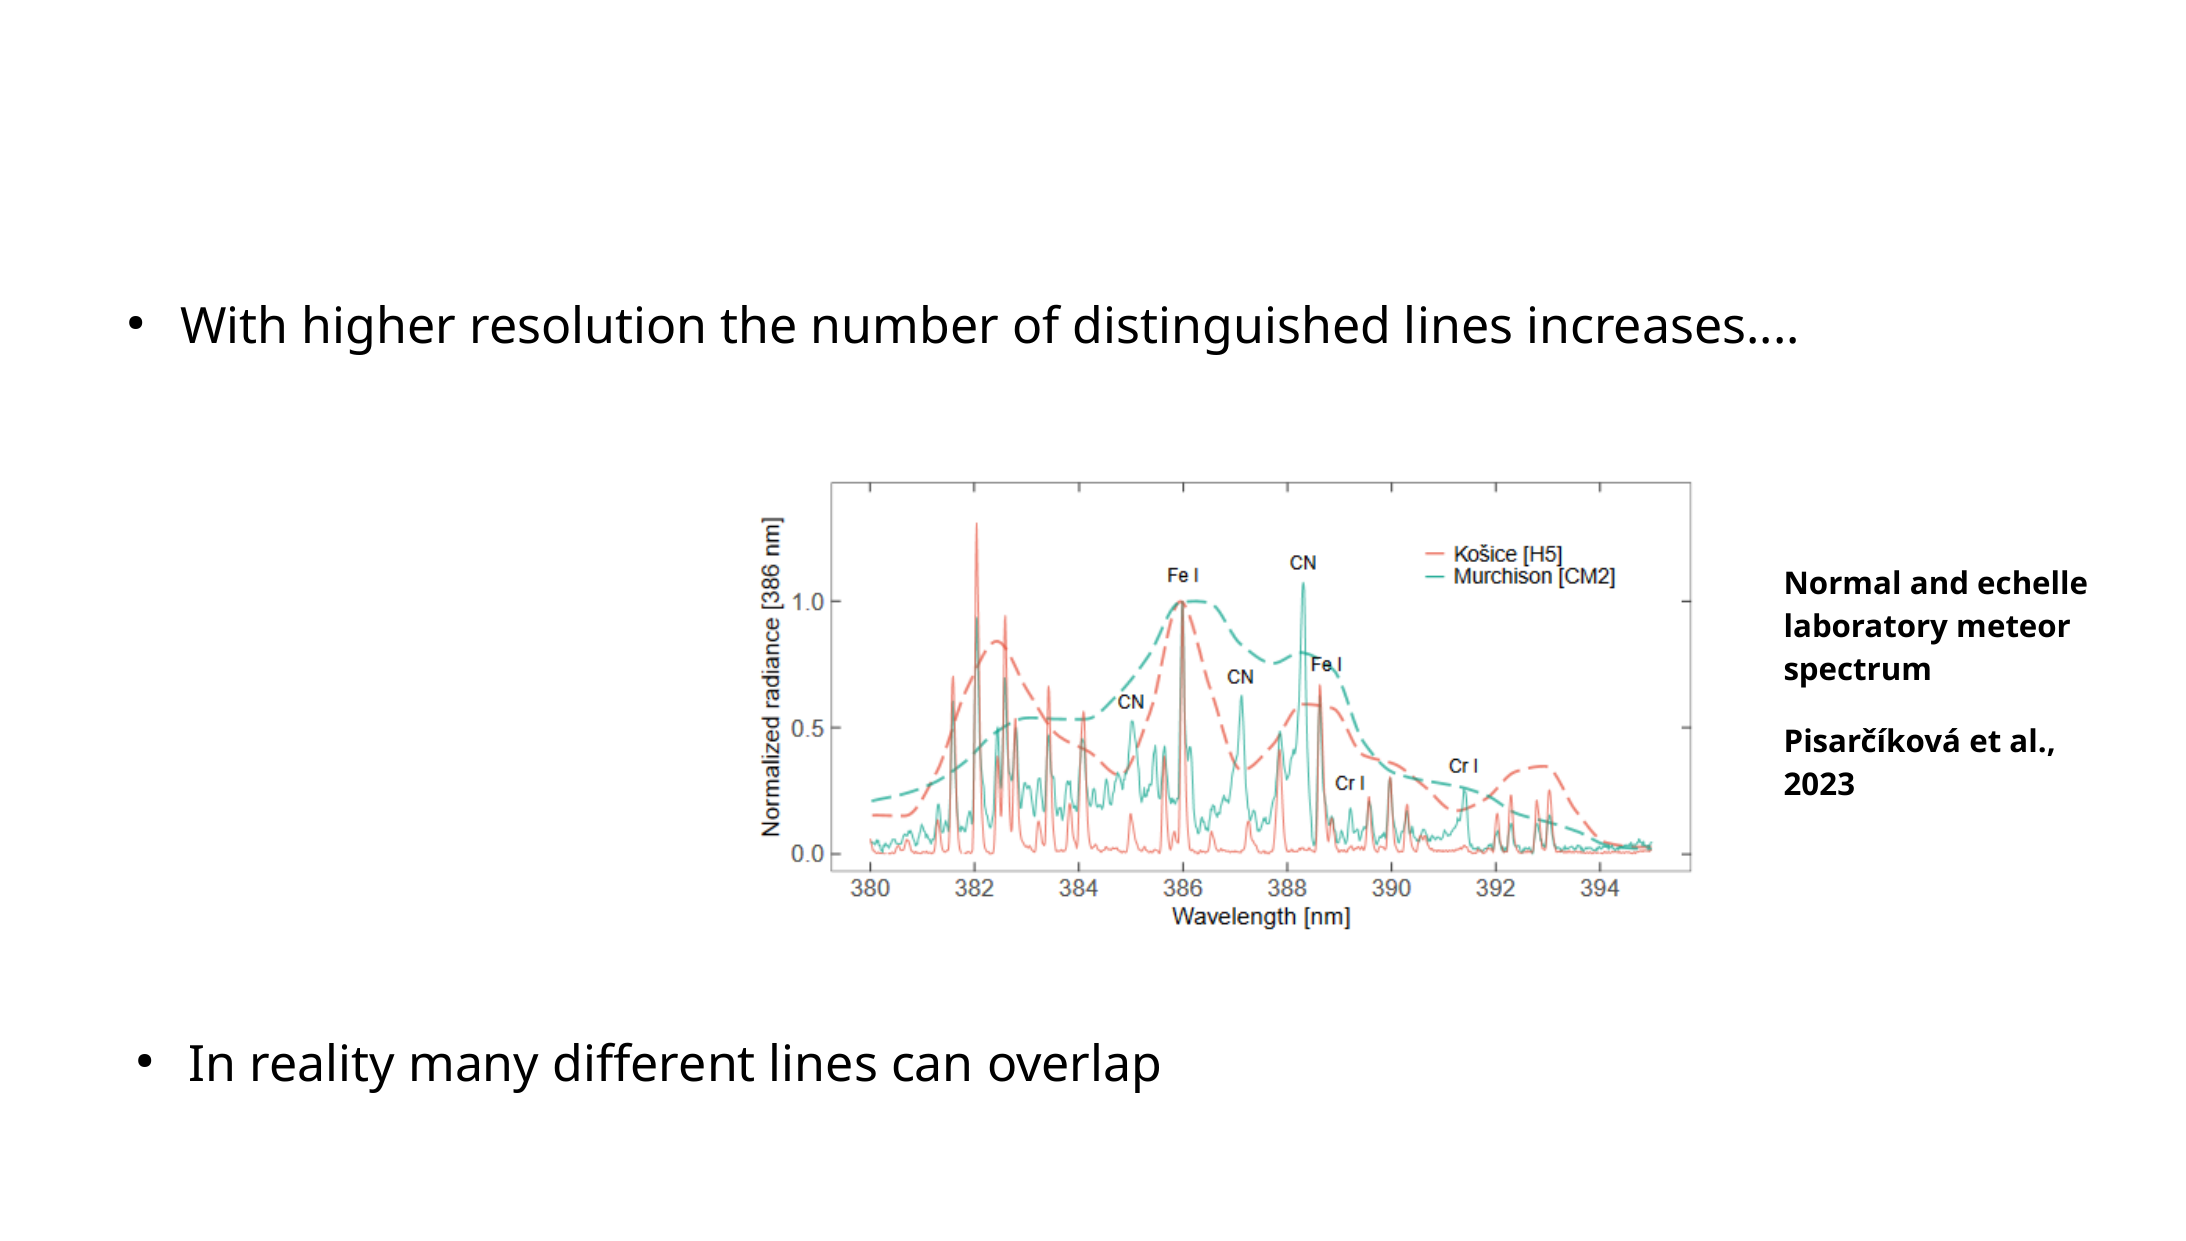

# With higher resolution the number of distinguished lines increases....
Normal and echelle laboratory meteor spectrum
Pisarčíková et al., 2023
In reality many different lines can overlap